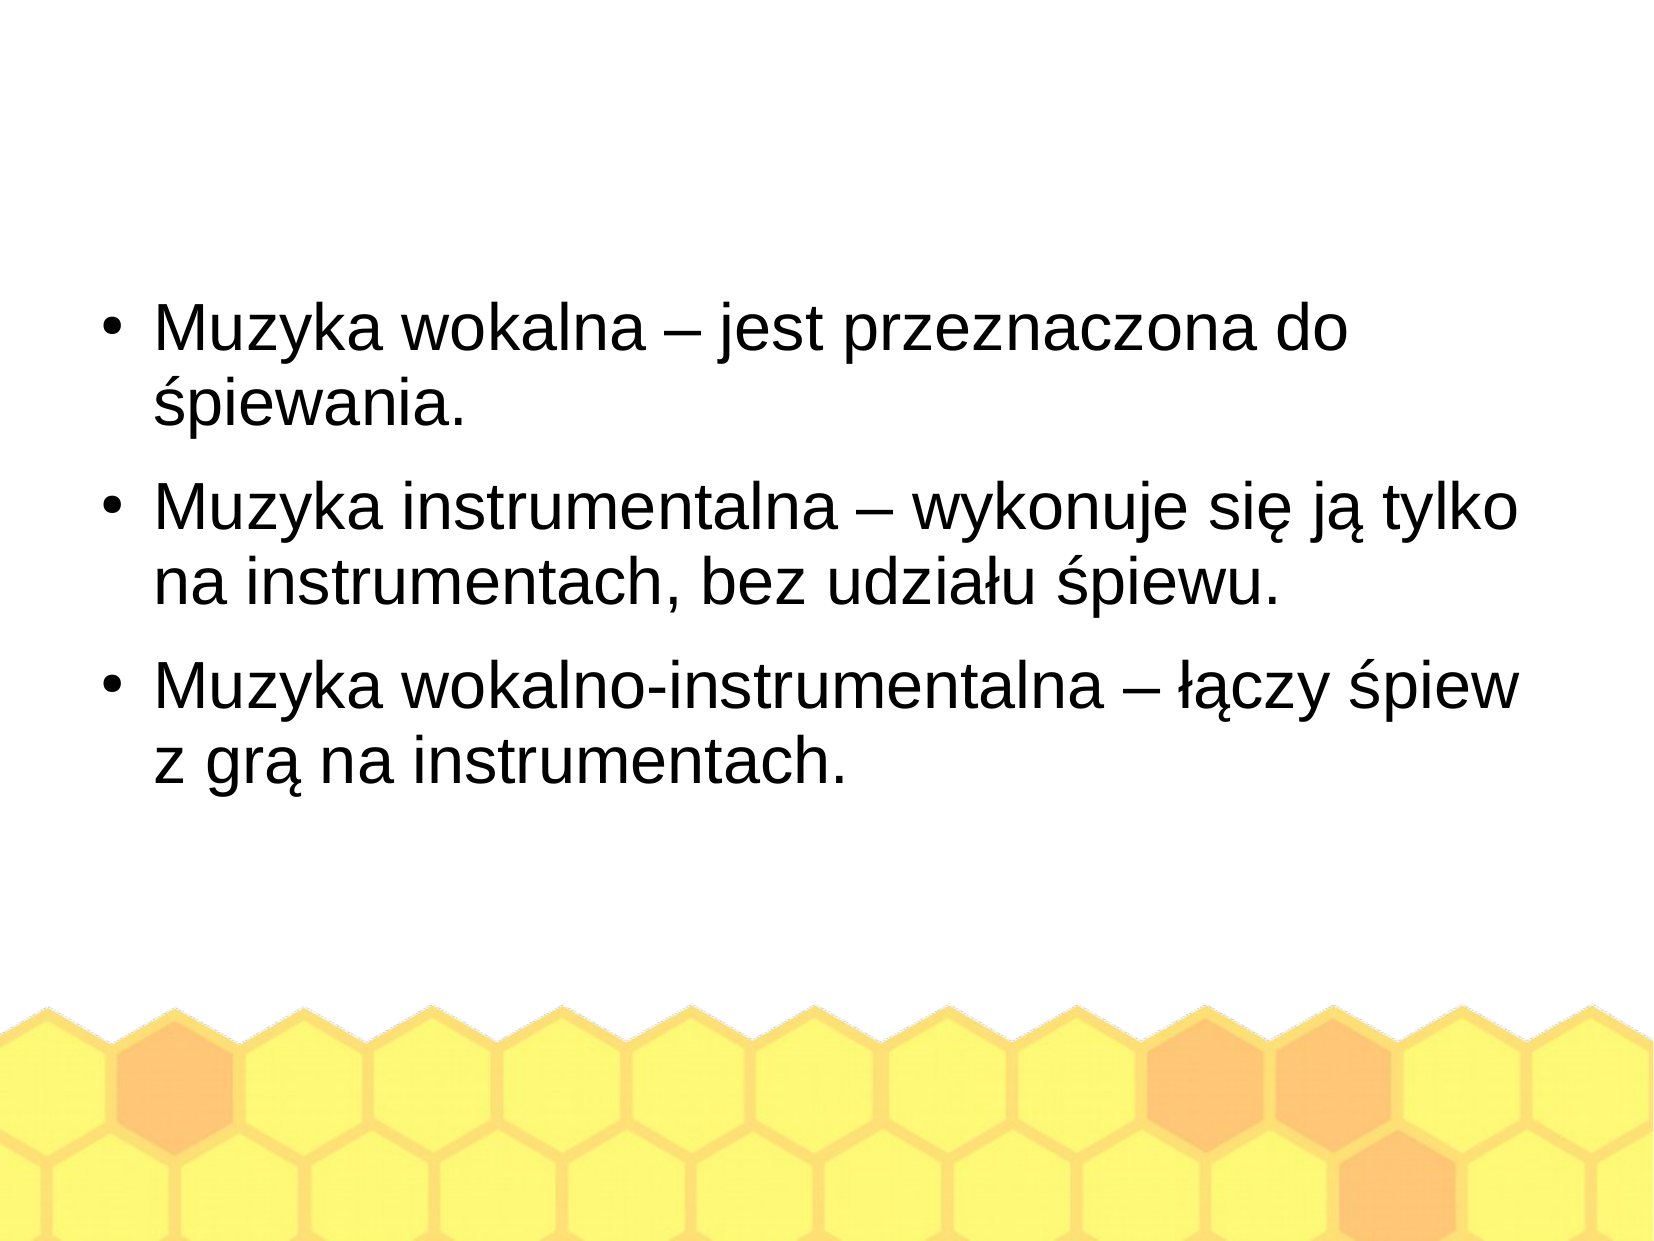

#
Muzyka wokalna – jest przeznaczona do śpiewania.
Muzyka instrumentalna – wykonuje się ją tylko na instrumentach, bez udziału śpiewu.
Muzyka wokalno-instrumentalna – łączy śpiew z grą na instrumentach.